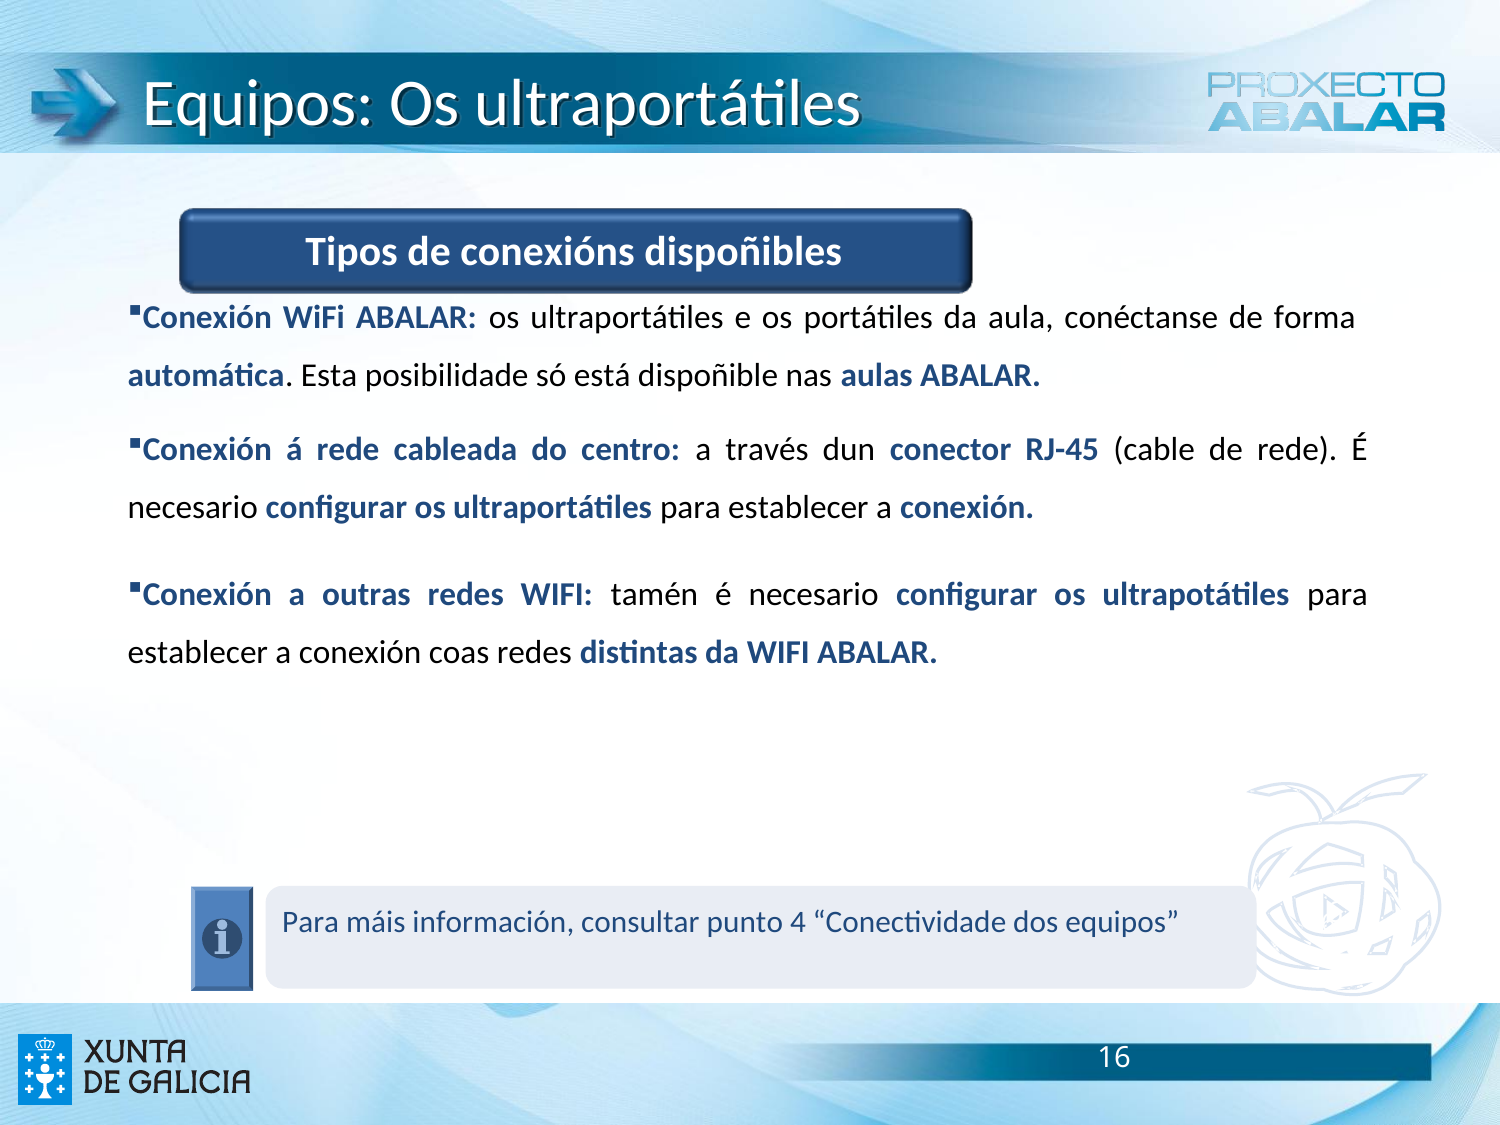

Equipos: Os ultraportátiles
Conexión WiFi ABALAR: os ultraportátiles e os portátiles da aula, conéctanse de forma automática. Esta posibilidade só está dispoñible nas aulas ABALAR.
Conexión á rede cableada do centro: a través dun conector RJ-45 (cable de rede). É necesario configurar os ultraportátiles para establecer a conexión.
Conexión a outras redes WIFI: tamén é necesario configurar os ultrapotátiles para establecer a conexión coas redes distintas da WIFI ABALAR.
Tipos de conexións dispoñibles
Para máis información, consultar punto 4 “Conectividade dos equipos”